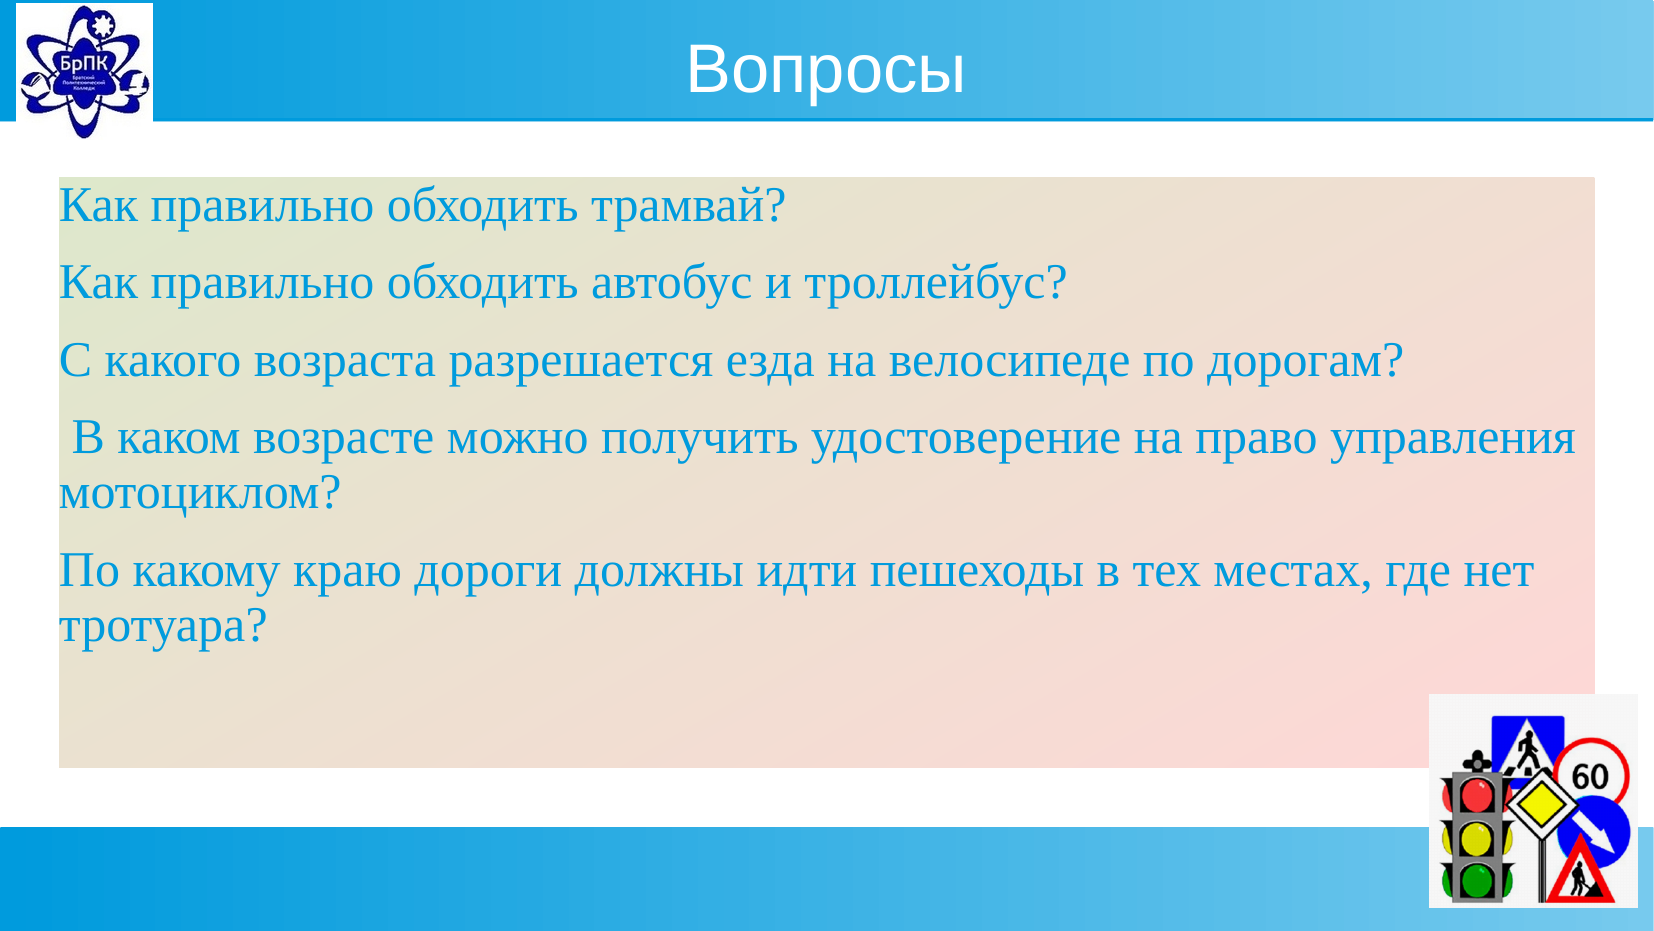

# Вопросы
Как правильно обходить трамвай?
Как правильно обходить автобус и троллейбус?
С какого возраста разрешается езда на велосипеде по дорогам?
 В каком возрасте можно получить удостоверение на право управления мотоциклом?
По какому краю дороги должны идти пешеходы в тех местах, где нет тротуара?
25